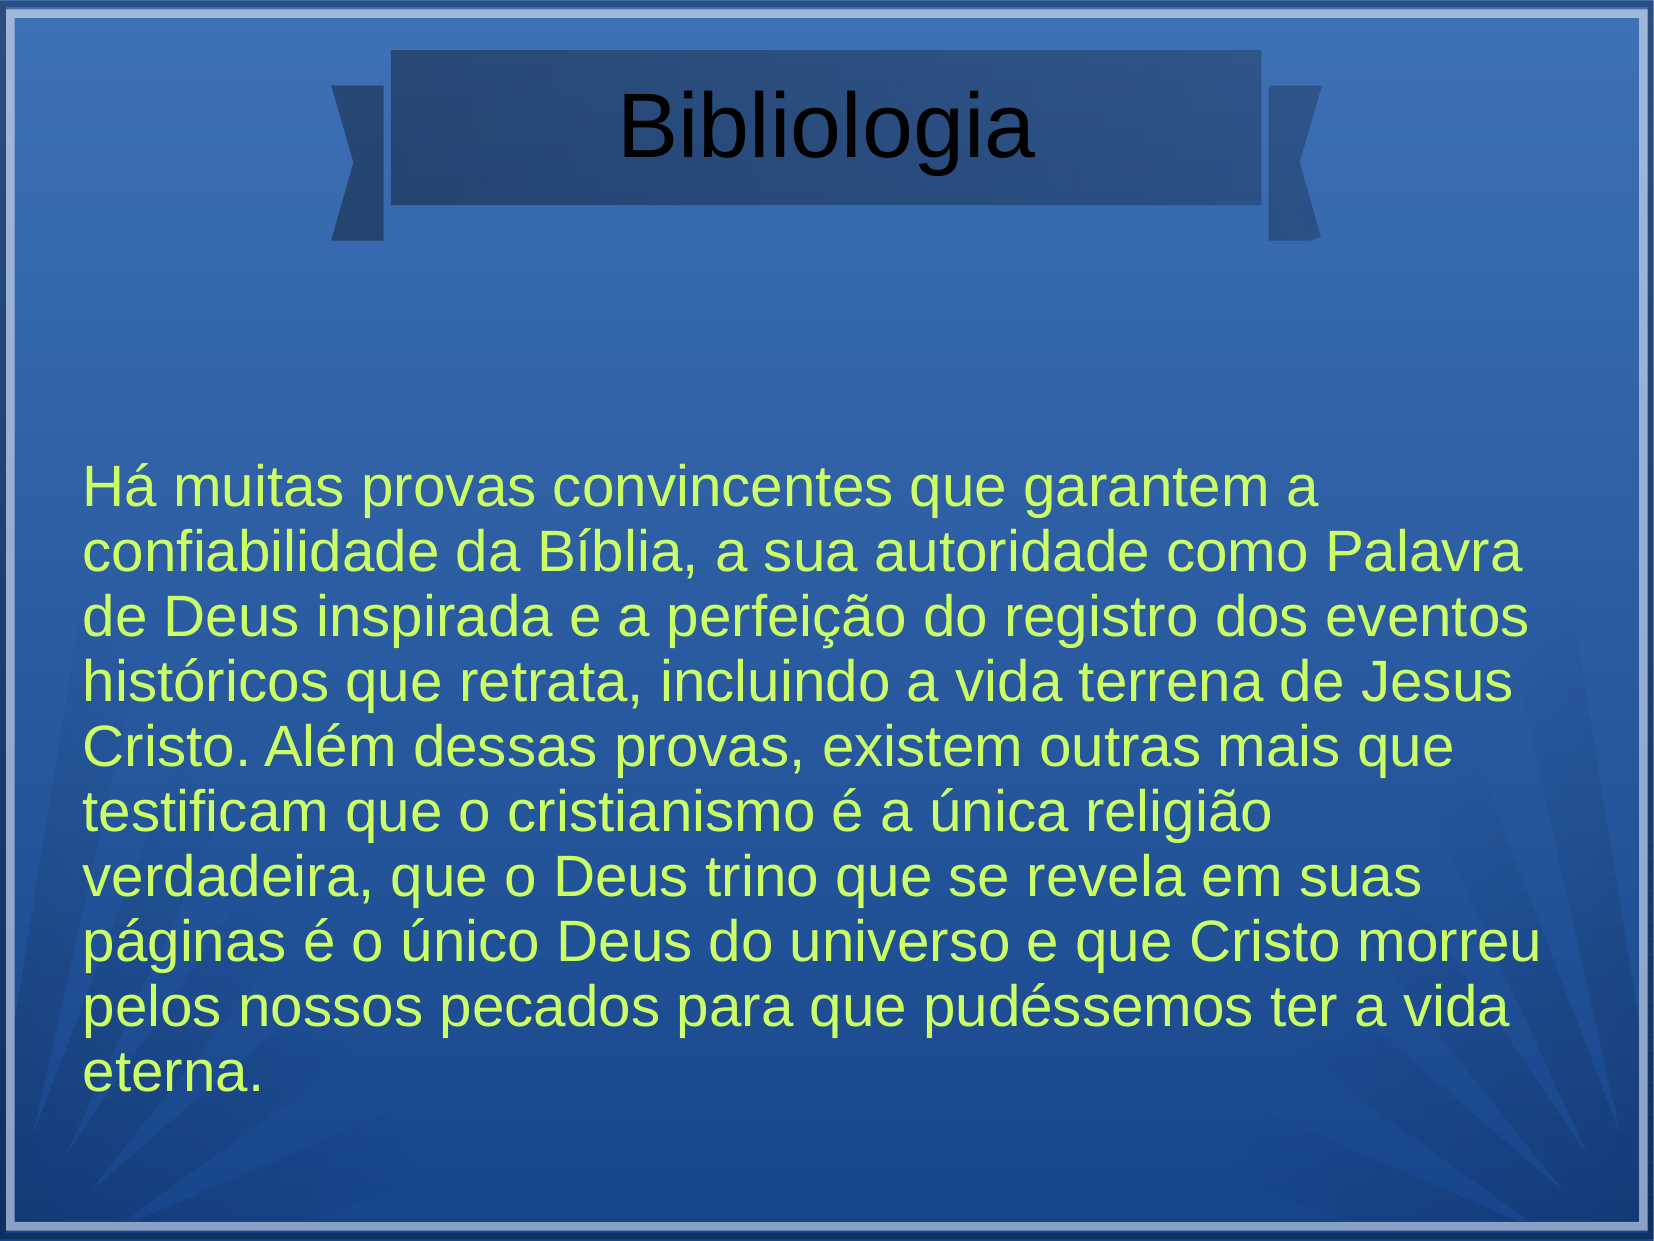

# Bibliologia
Há muitas provas convincentes que garantem a confiabilidade da Bíblia, a sua autoridade como Palavra de Deus inspirada e a perfeição do registro dos eventos históricos que retrata, incluindo a vida terrena de Jesus Cristo. Além dessas provas, existem outras mais que testificam que o cristianismo é a única religião verdadeira, que o Deus trino que se revela em suas páginas é o único Deus do universo e que Cristo morreu pelos nossos pecados para que pudéssemos ter a vida eterna.